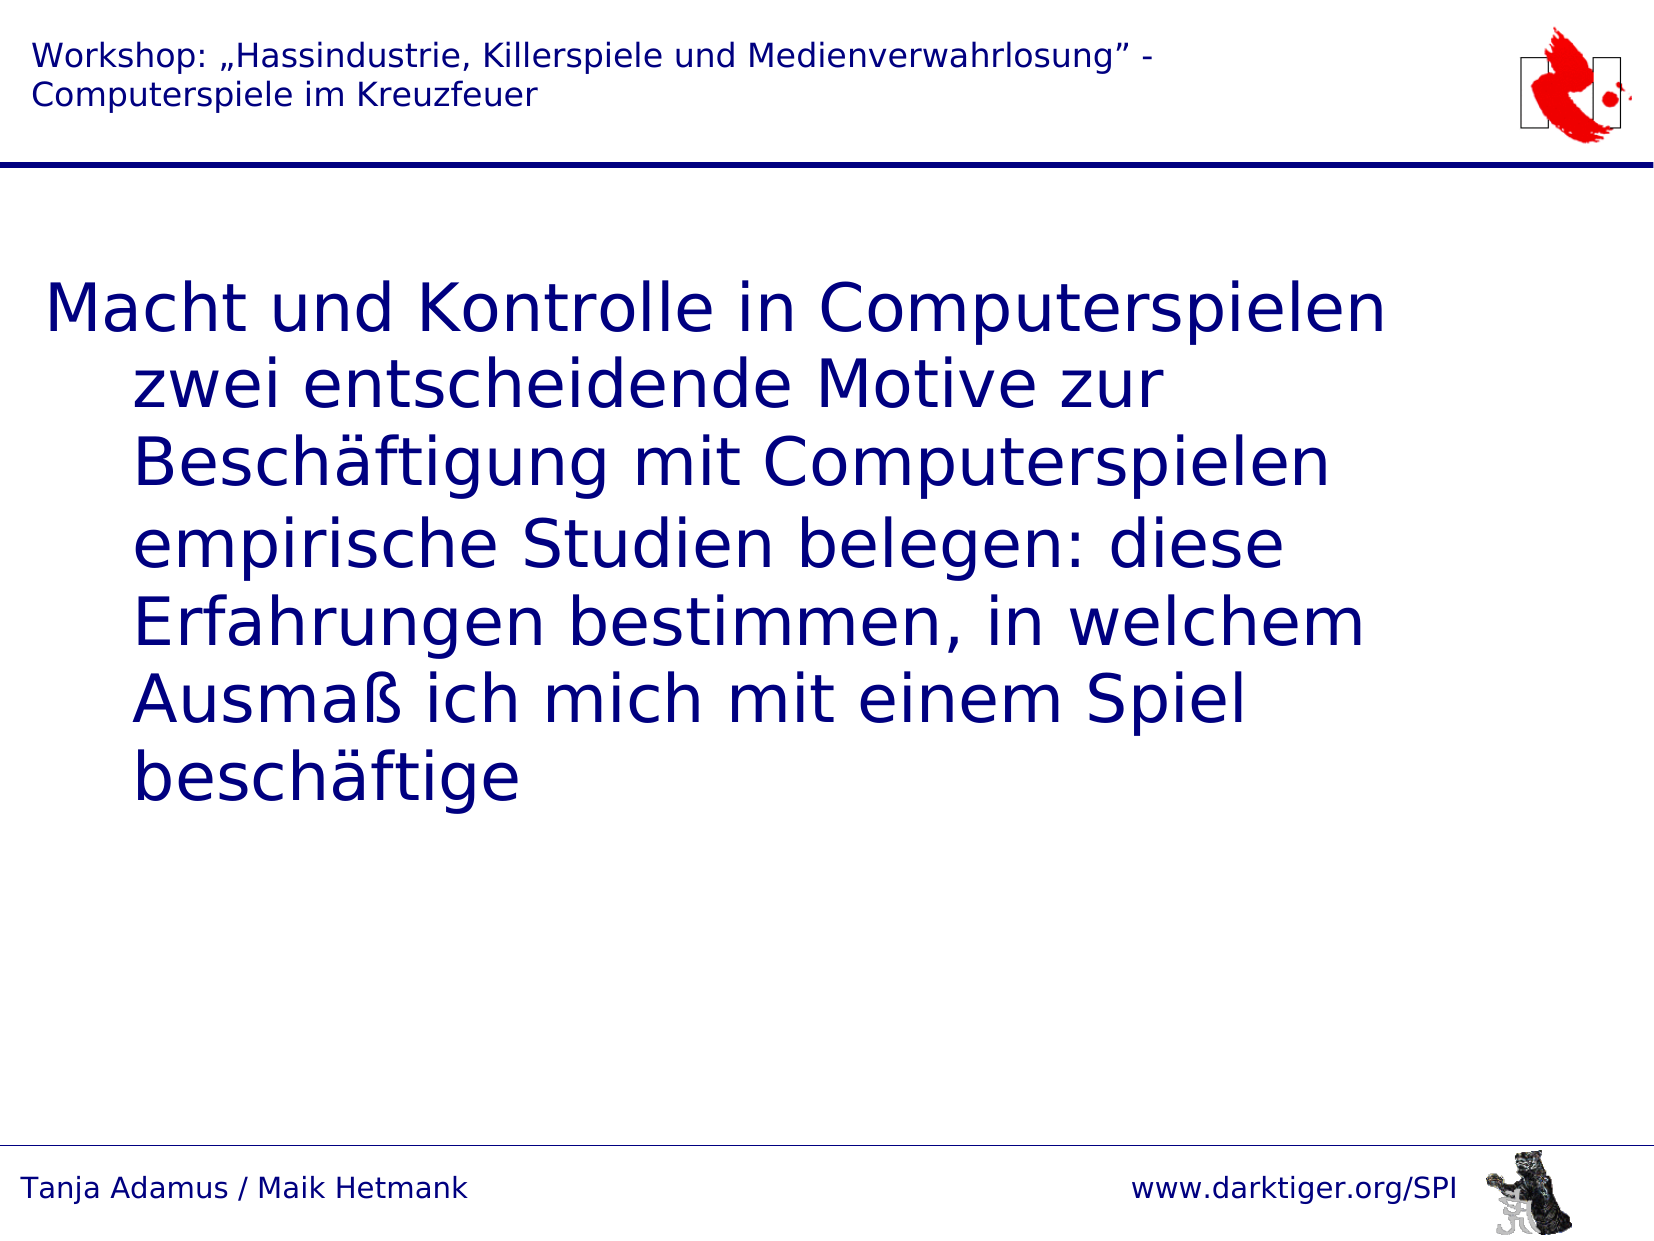

Workshop: „Hassindustrie, Killerspiele und Medienverwahrlosung” - Computerspiele im Kreuzfeuer
Macht und Kontrolle in Computerspielen
zwei entscheidende Motive zur Beschäftigung mit Computerspielen
empirische Studien belegen: diese Erfahrungen bestimmen, in welchem Ausmaß ich mich mit einem Spiel beschäftige